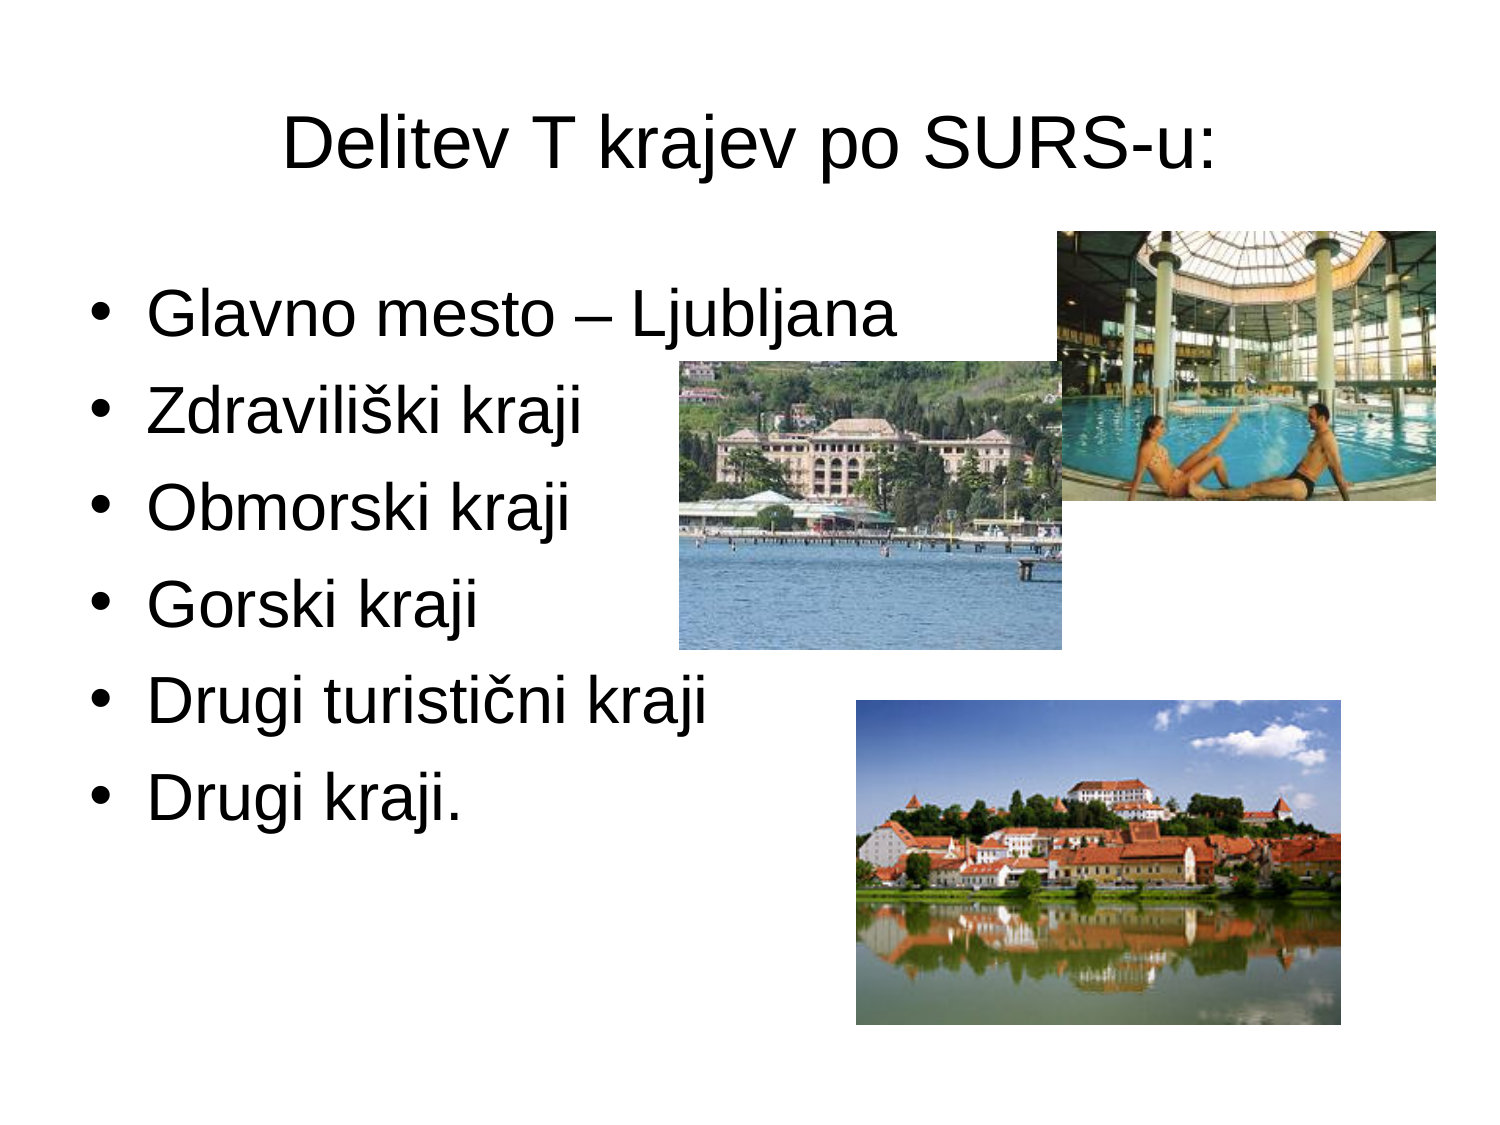

# Delitev T krajev po SURS-u:
Glavno mesto – Ljubljana
Zdraviliški kraji
Obmorski kraji
Gorski kraji
Drugi turistični kraji
Drugi kraji.